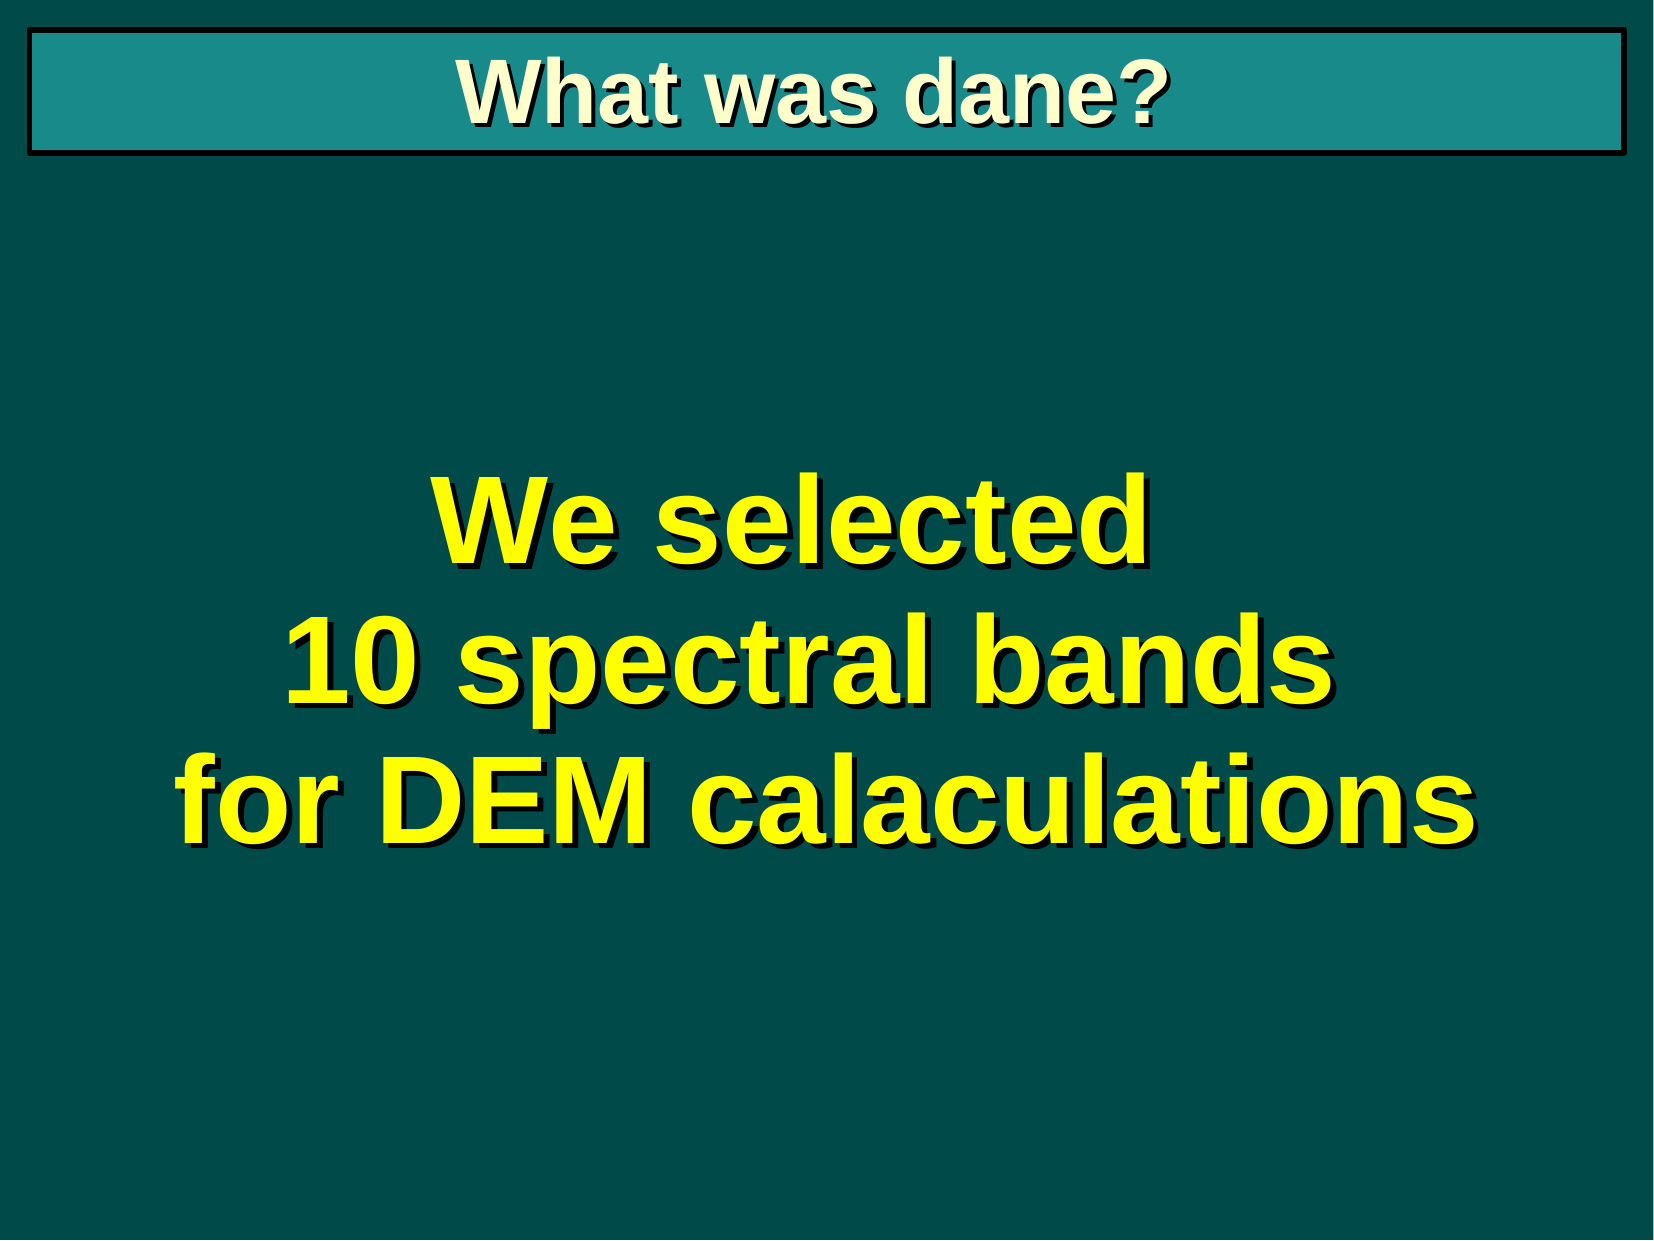

What was dane?
We selected
10 spectral bands
for DEM calaculations